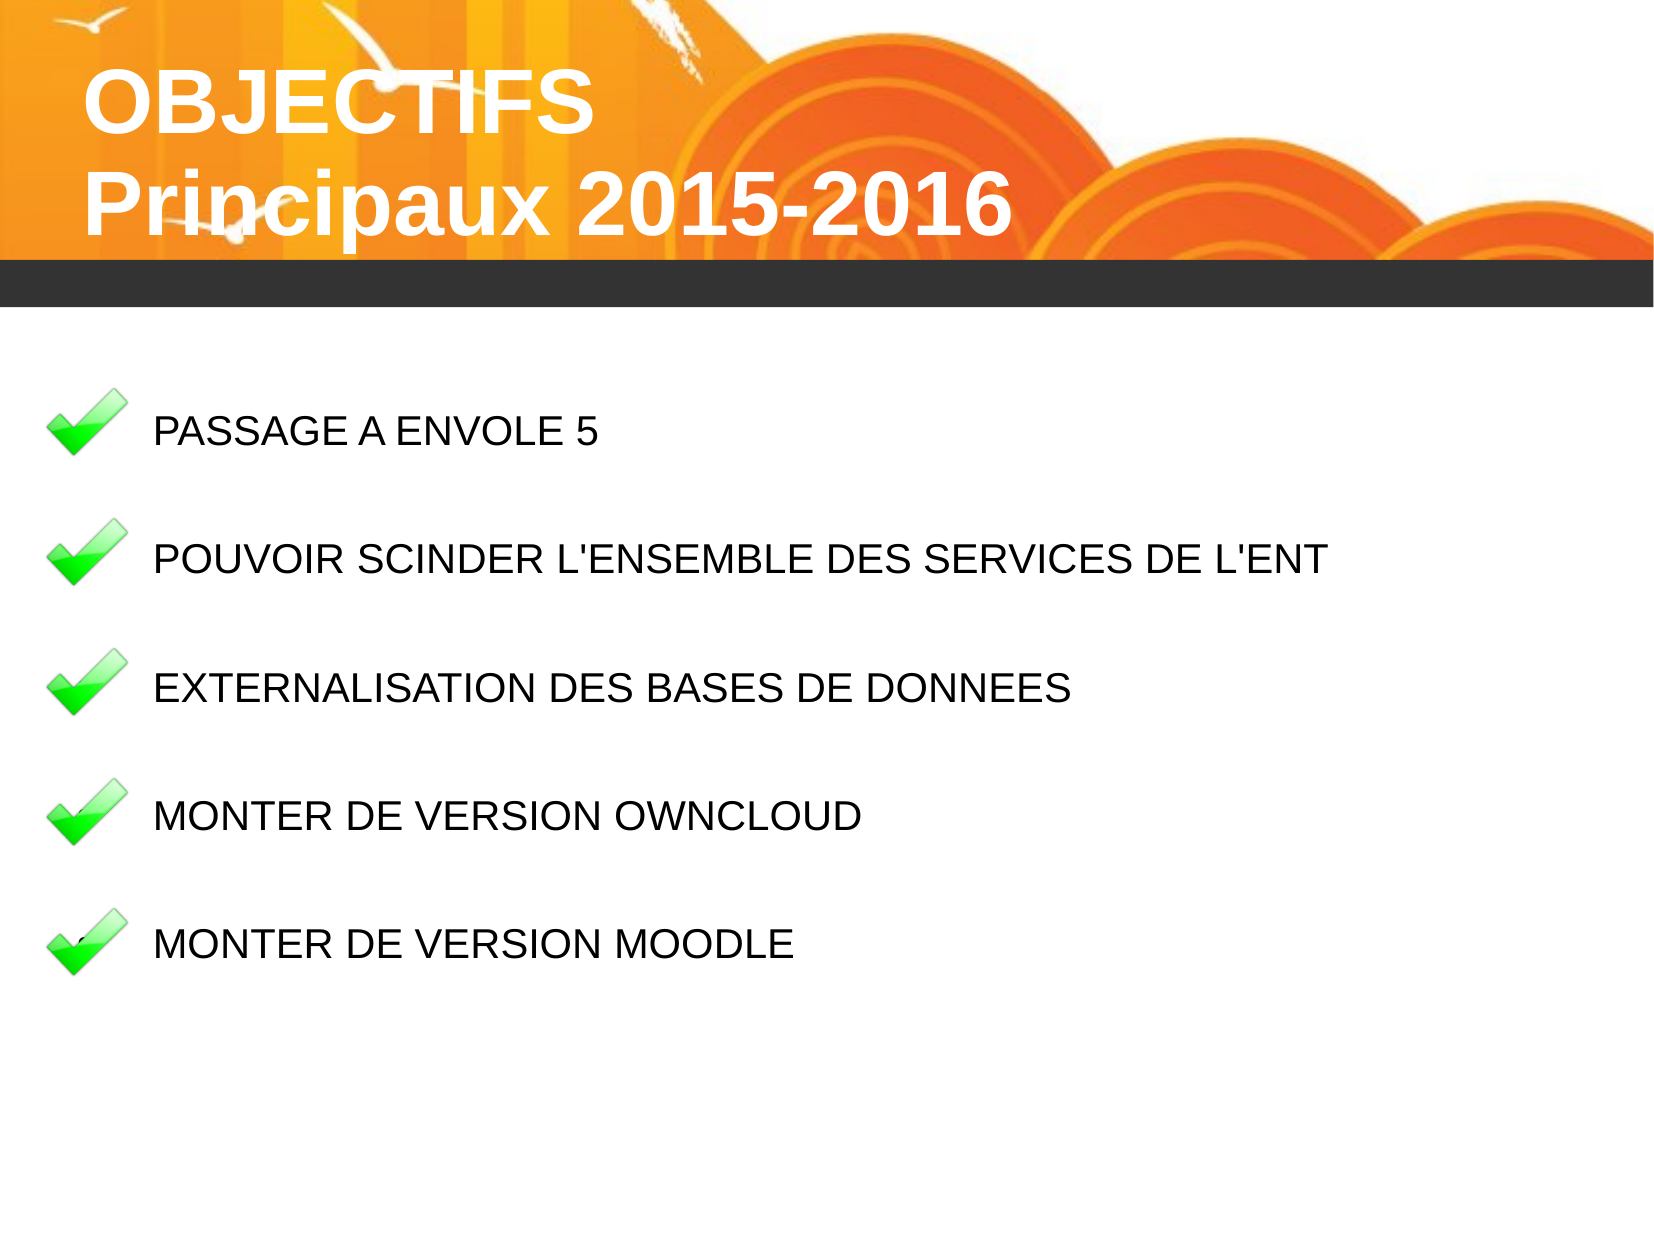

# OBJECTIFS Principaux 2015-2016
 PASSAGE A ENVOLE 5
 POUVOIR SCINDER L'ENSEMBLE DES SERVICES DE L'ENT
 EXTERNALISATION DES BASES DE DONNEES
 MONTER DE VERSION OWNCLOUD
 MONTER DE VERSION MOODLE